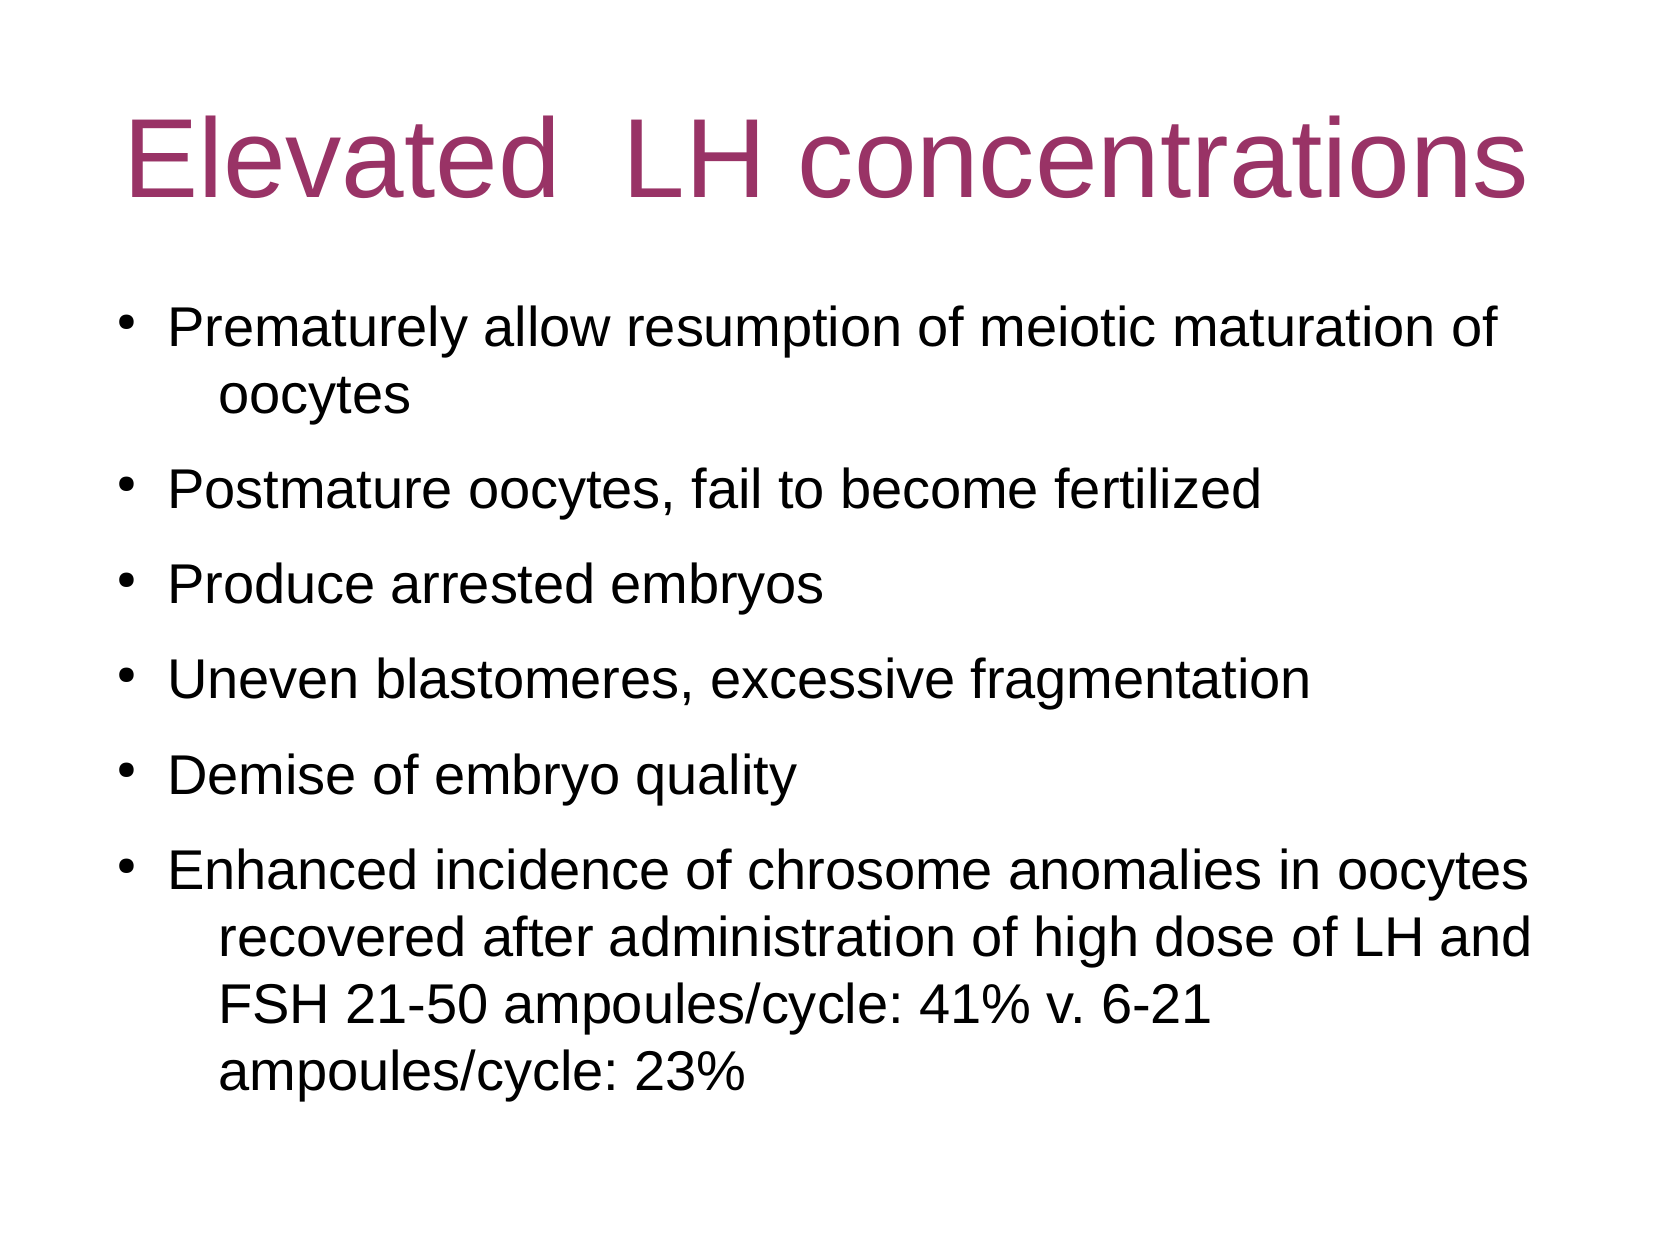

# Elevated LH concentrations
Prematurely allow resumption of meiotic maturation of oocytes
Postmature oocytes, fail to become fertilized
Produce arrested embryos
Uneven blastomeres, excessive fragmentation
Demise of embryo quality
Enhanced incidence of chrosome anomalies in oocytes recovered after administration of high dose of LH and FSH 21-50 ampoules/cycle: 41% v. 6-21 ampoules/cycle: 23%